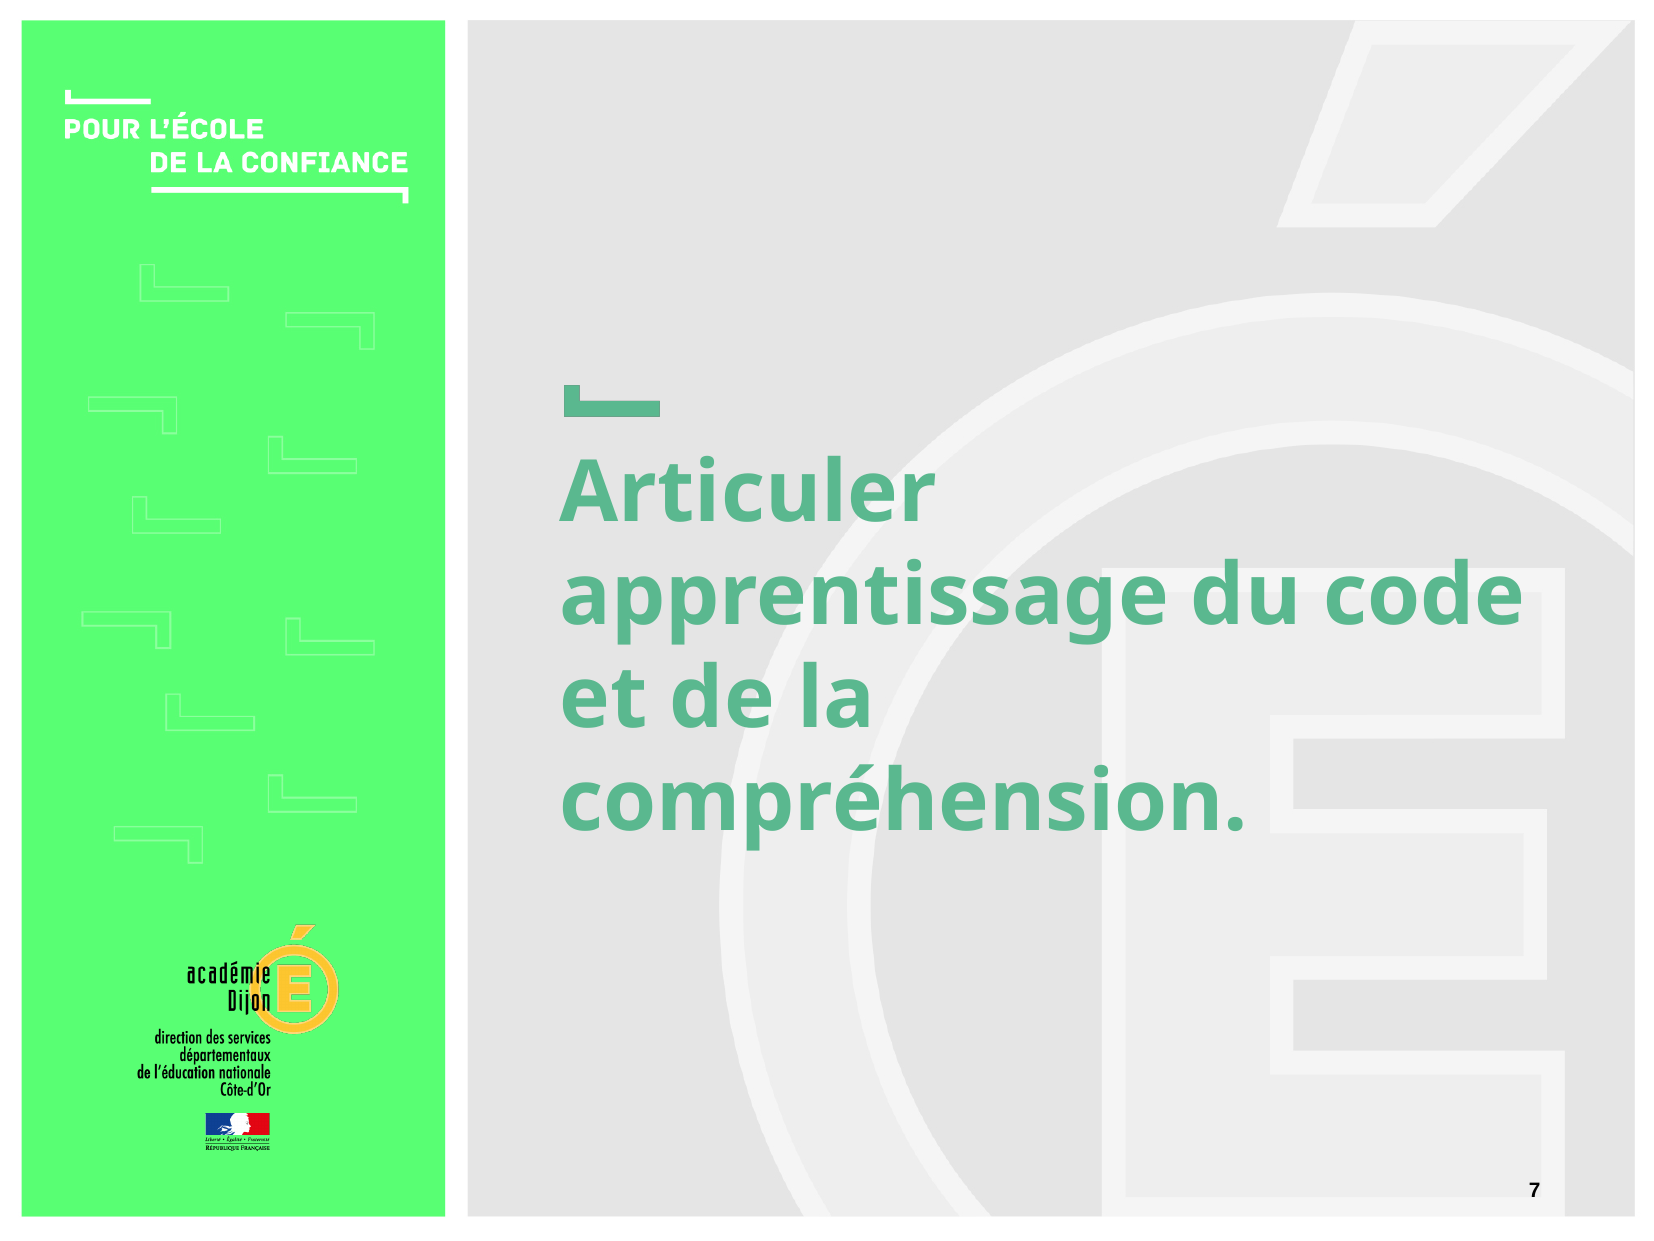

# Articuler apprentissage du code et de la compréhension.